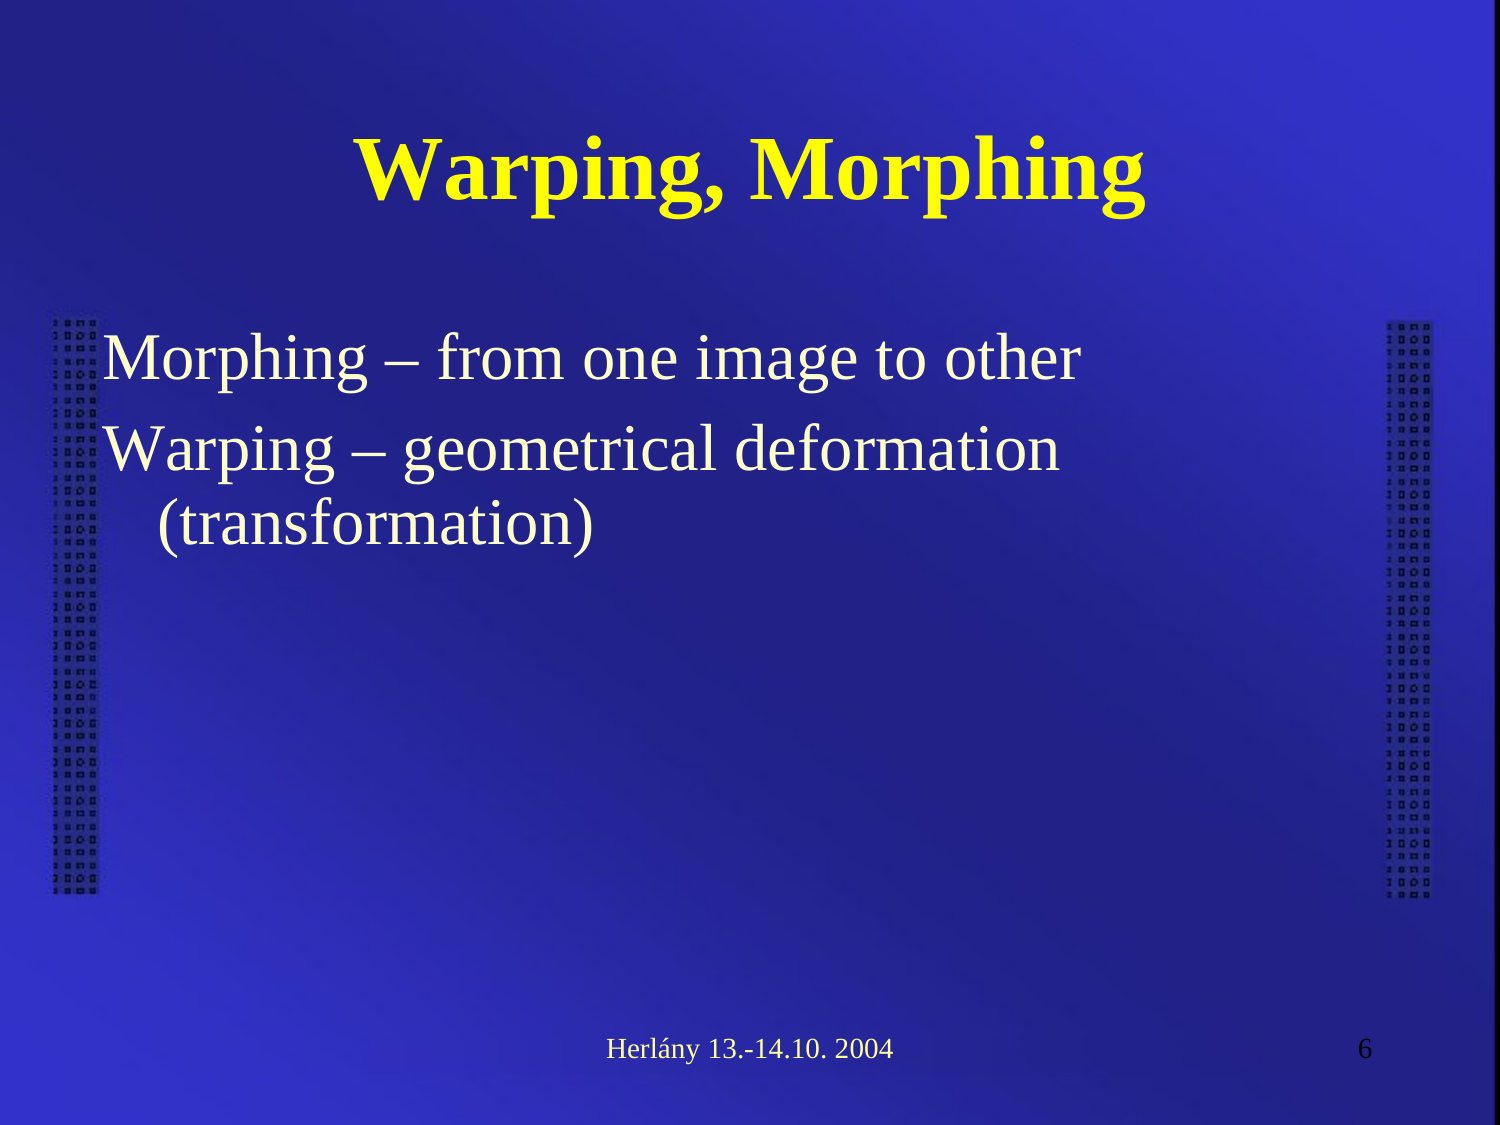

# Warping, Morphing
Morphing – from one image to other
Warping – geometrical deformation (transformation)
Herlány 13.-14.10. 2004